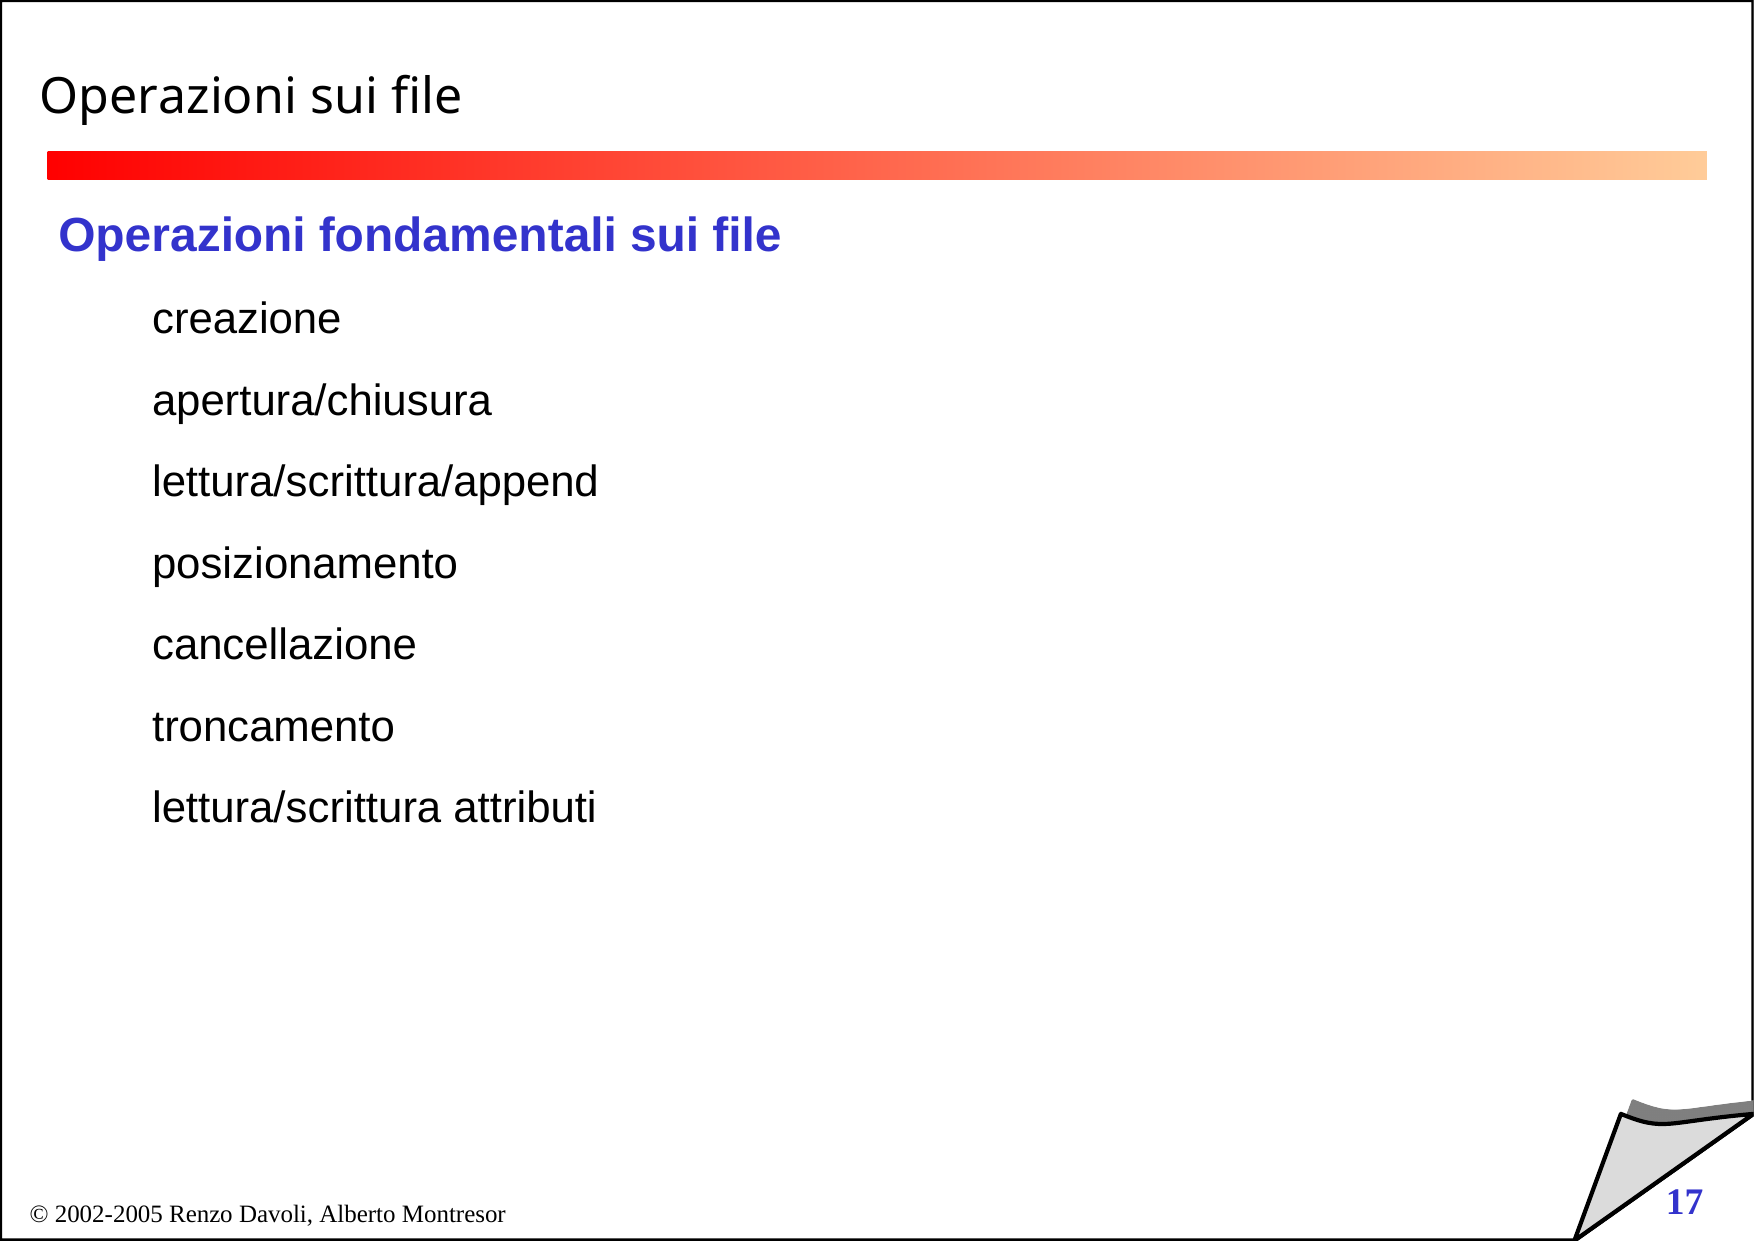

# Operazioni sui file
Operazioni fondamentali sui file
creazione
apertura/chiusura
lettura/scrittura/append
posizionamento
cancellazione
troncamento
lettura/scrittura attributi